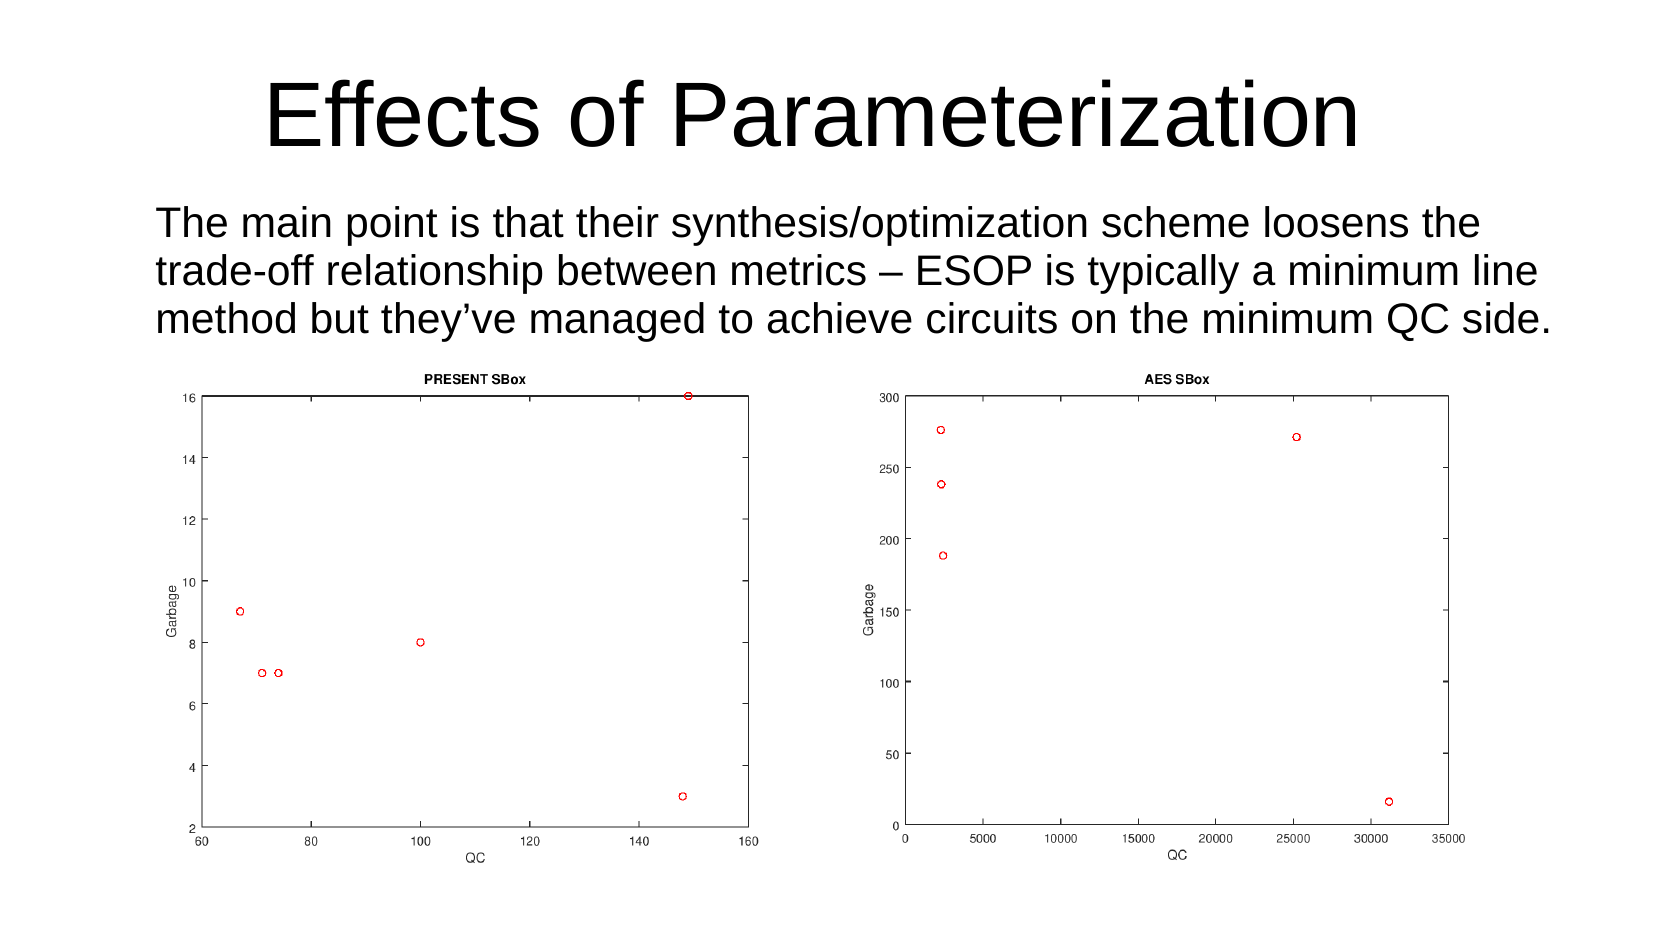

# Effects of Parameterization
The main point is that their synthesis/optimization scheme loosens the trade-off relationship between metrics – ESOP is typically a minimum line method but they’ve managed to achieve circuits on the minimum QC side.